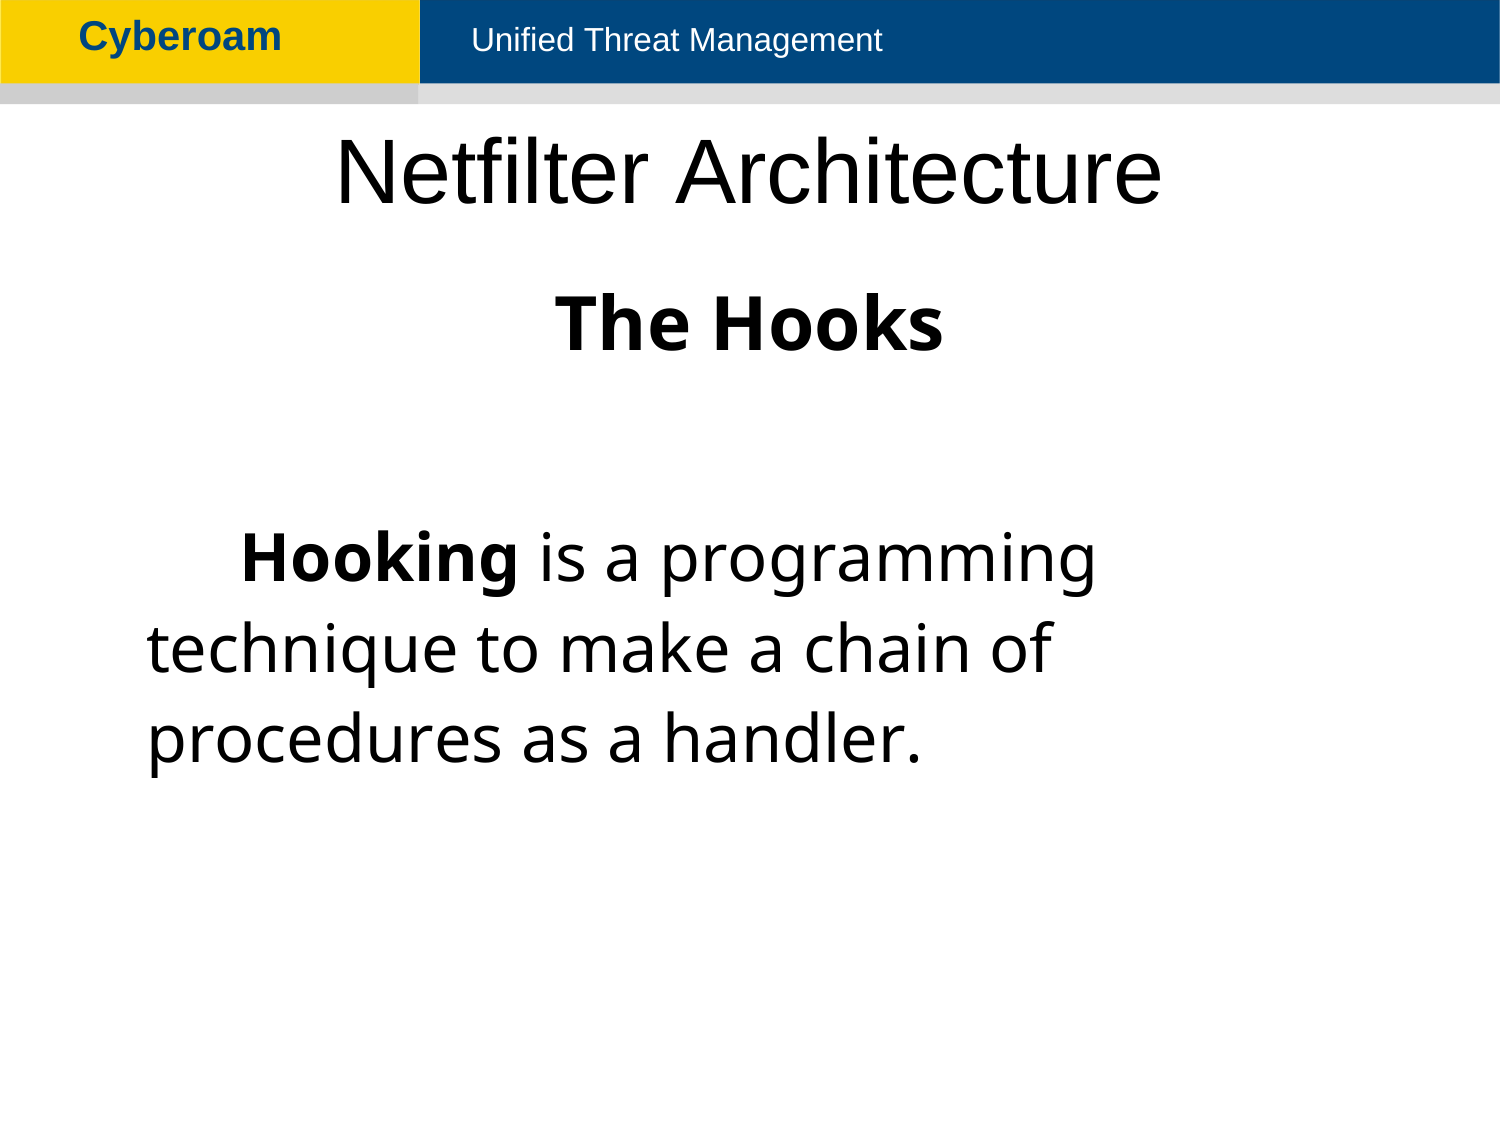

# Netfilter Architecture
The Hooks
		Hooking is a programming technique to make a chain of procedures as a handler.